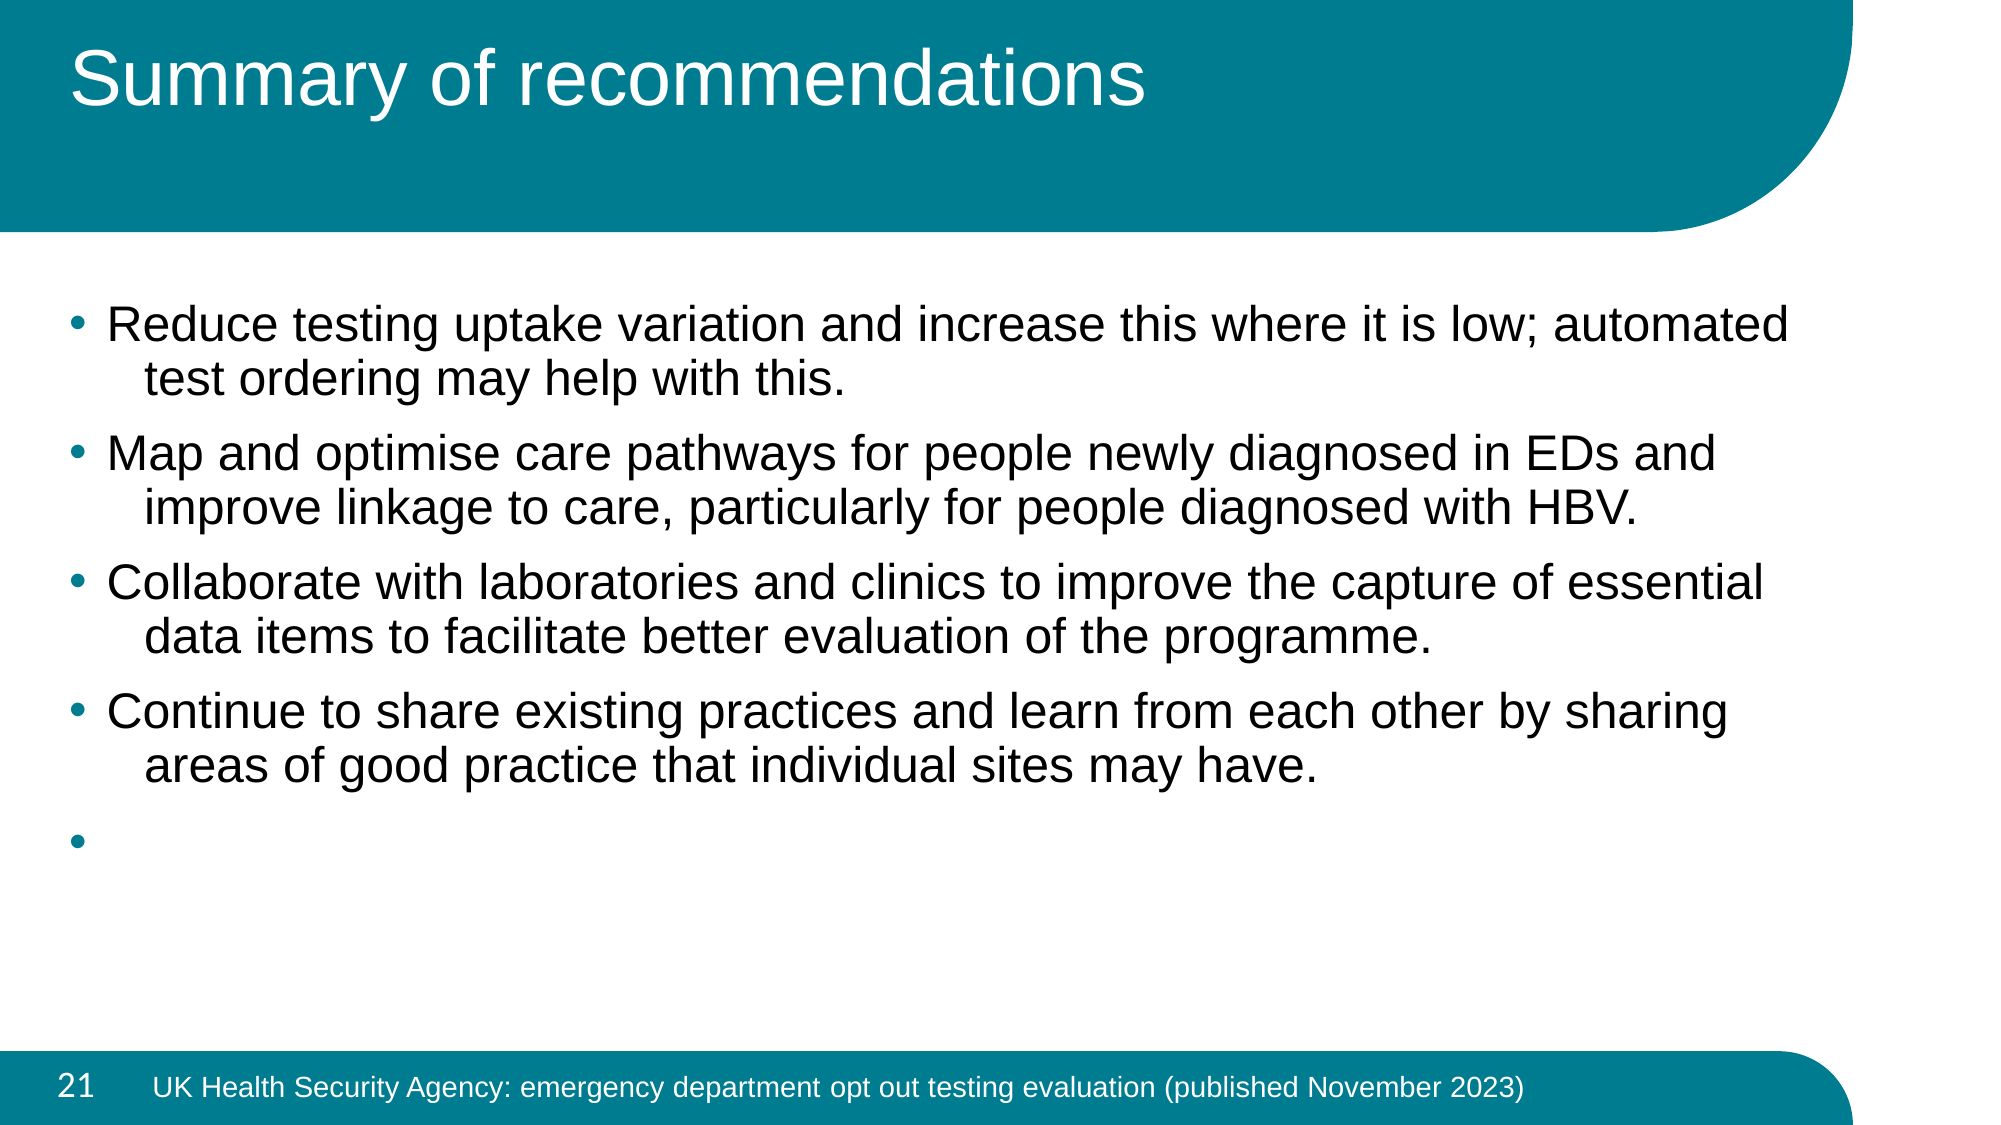

# Summary of recommendations
Reduce testing uptake variation and increase this where it is low; automated test ordering may help with this.
Map and optimise care pathways for people newly diagnosed in EDs and improve linkage to care, particularly for people diagnosed with HBV.
Collaborate with laboratories and clinics to improve the capture of essential data items to facilitate better evaluation of the programme.
Continue to share existing practices and learn from each other by sharing areas of good practice that individual sites may have.
UK Health Security Agency: emergency department opt out testing evaluation (published November 2023)